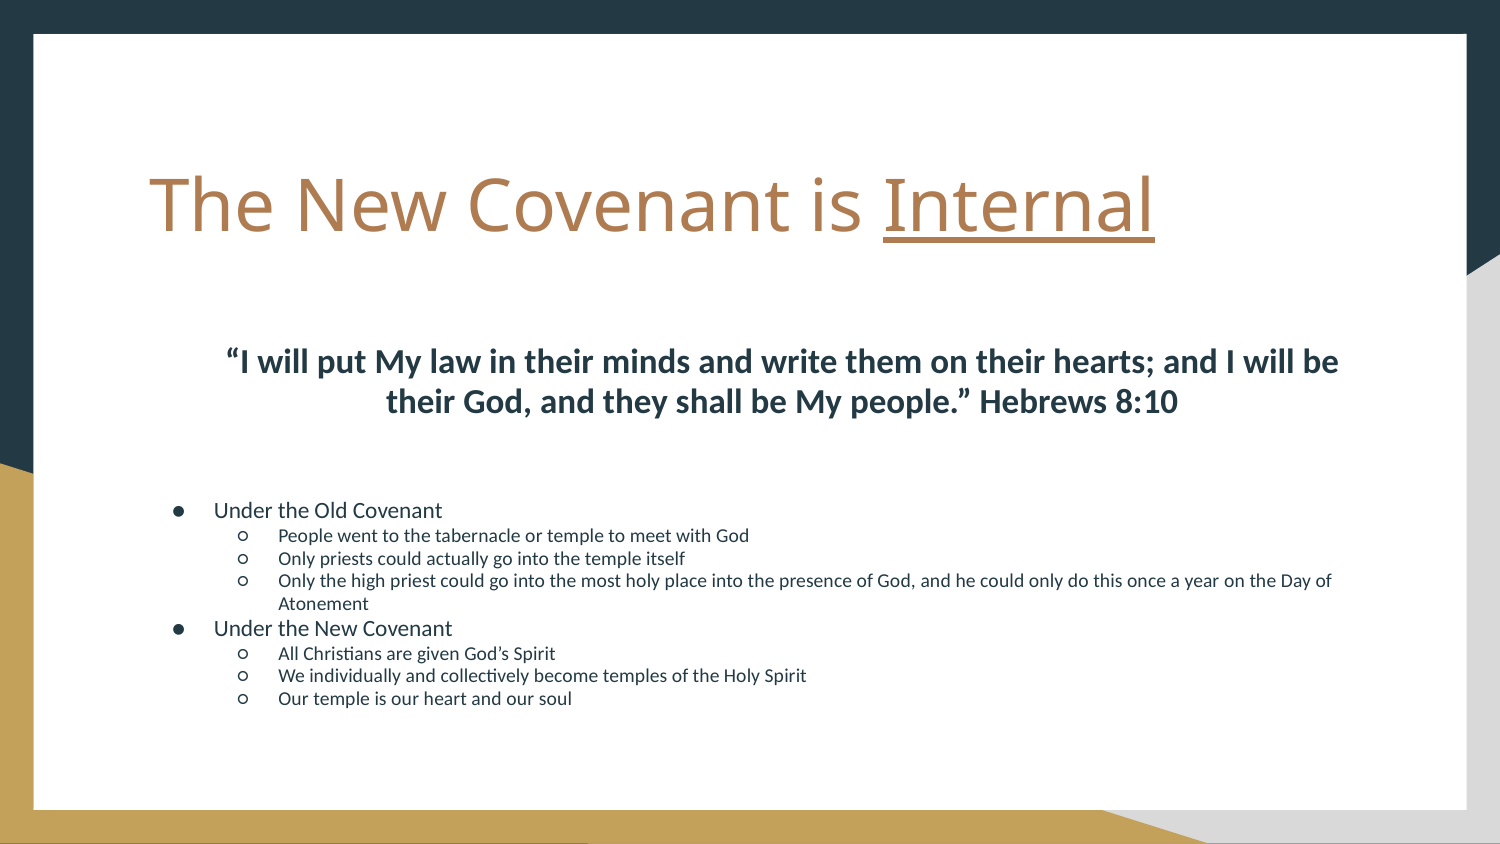

# The New Covenant is Internal
“I will put My law in their minds and write them on their hearts; and I will be their God, and they shall be My people.” Hebrews 8:10
Under the Old Covenant
People went to the tabernacle or temple to meet with God
Only priests could actually go into the temple itself
Only the high priest could go into the most holy place into the presence of God, and he could only do this once a year on the Day of Atonement
Under the New Covenant
All Christians are given God’s Spirit
We individually and collectively become temples of the Holy Spirit
Our temple is our heart and our soul